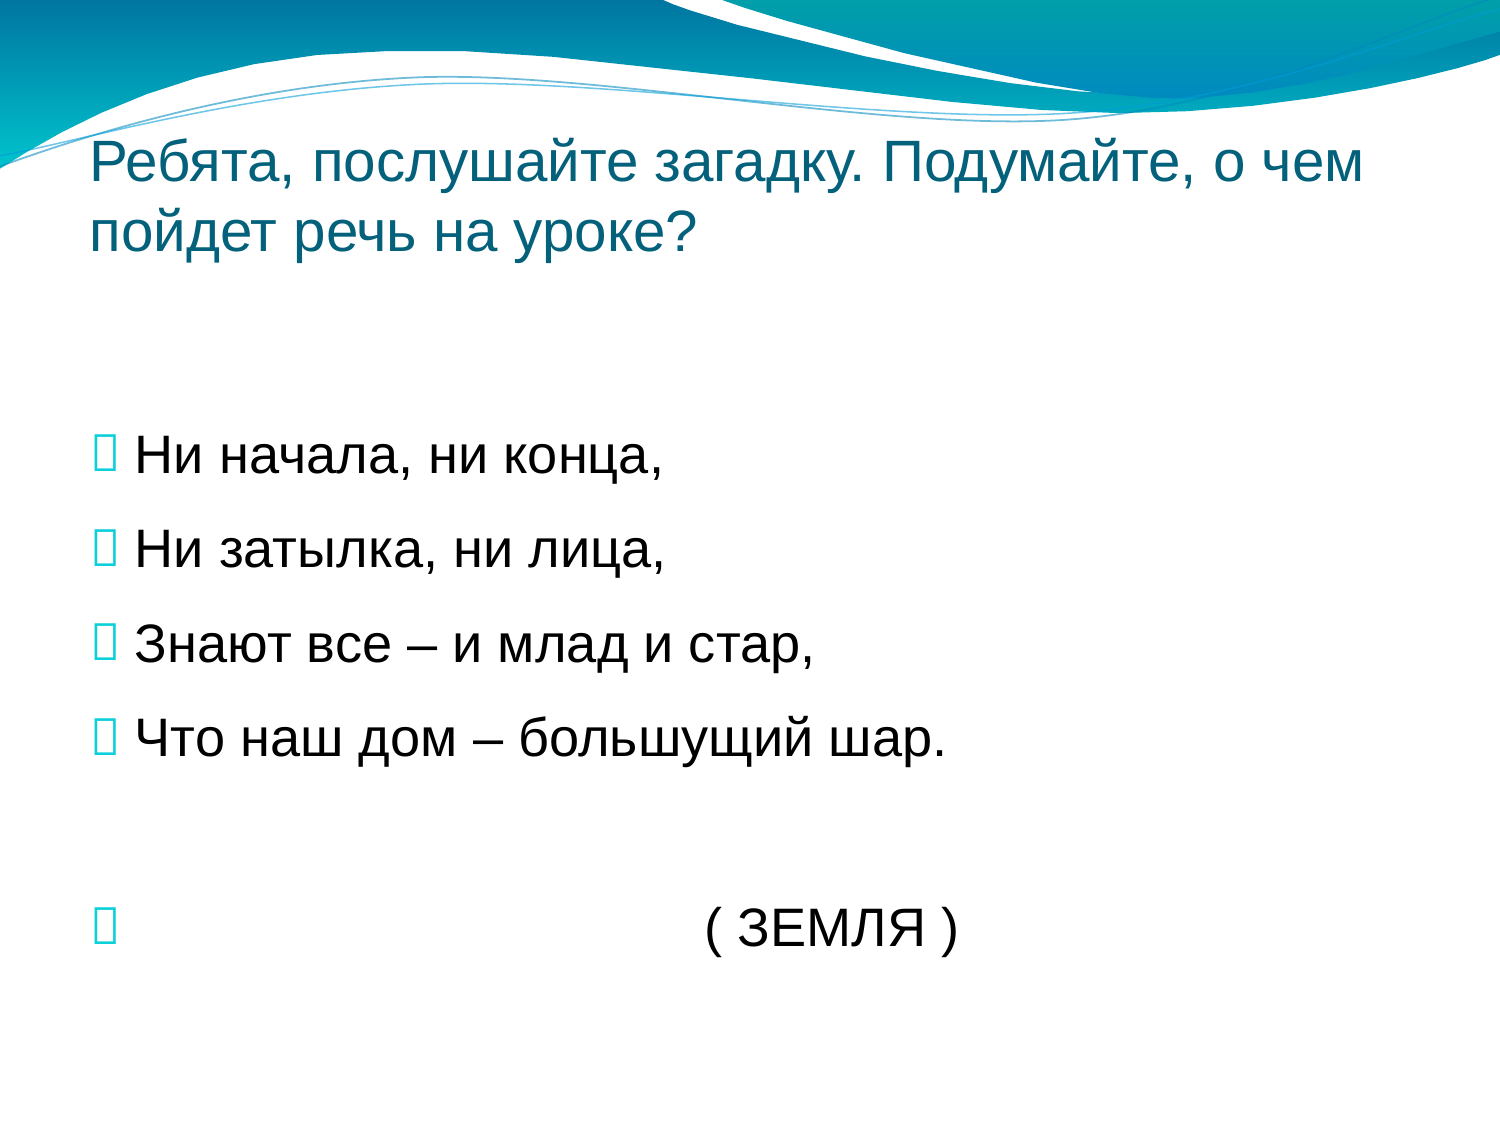

# Ребята, послушайте загадку. Подумайте, о чем пойдет речь на уроке?
Ни начала, ни конца,
Ни затылка, ни лица,
Знают все – и млад и стар,
Что наш дом – большущий шар.
 ( ЗЕМЛЯ )